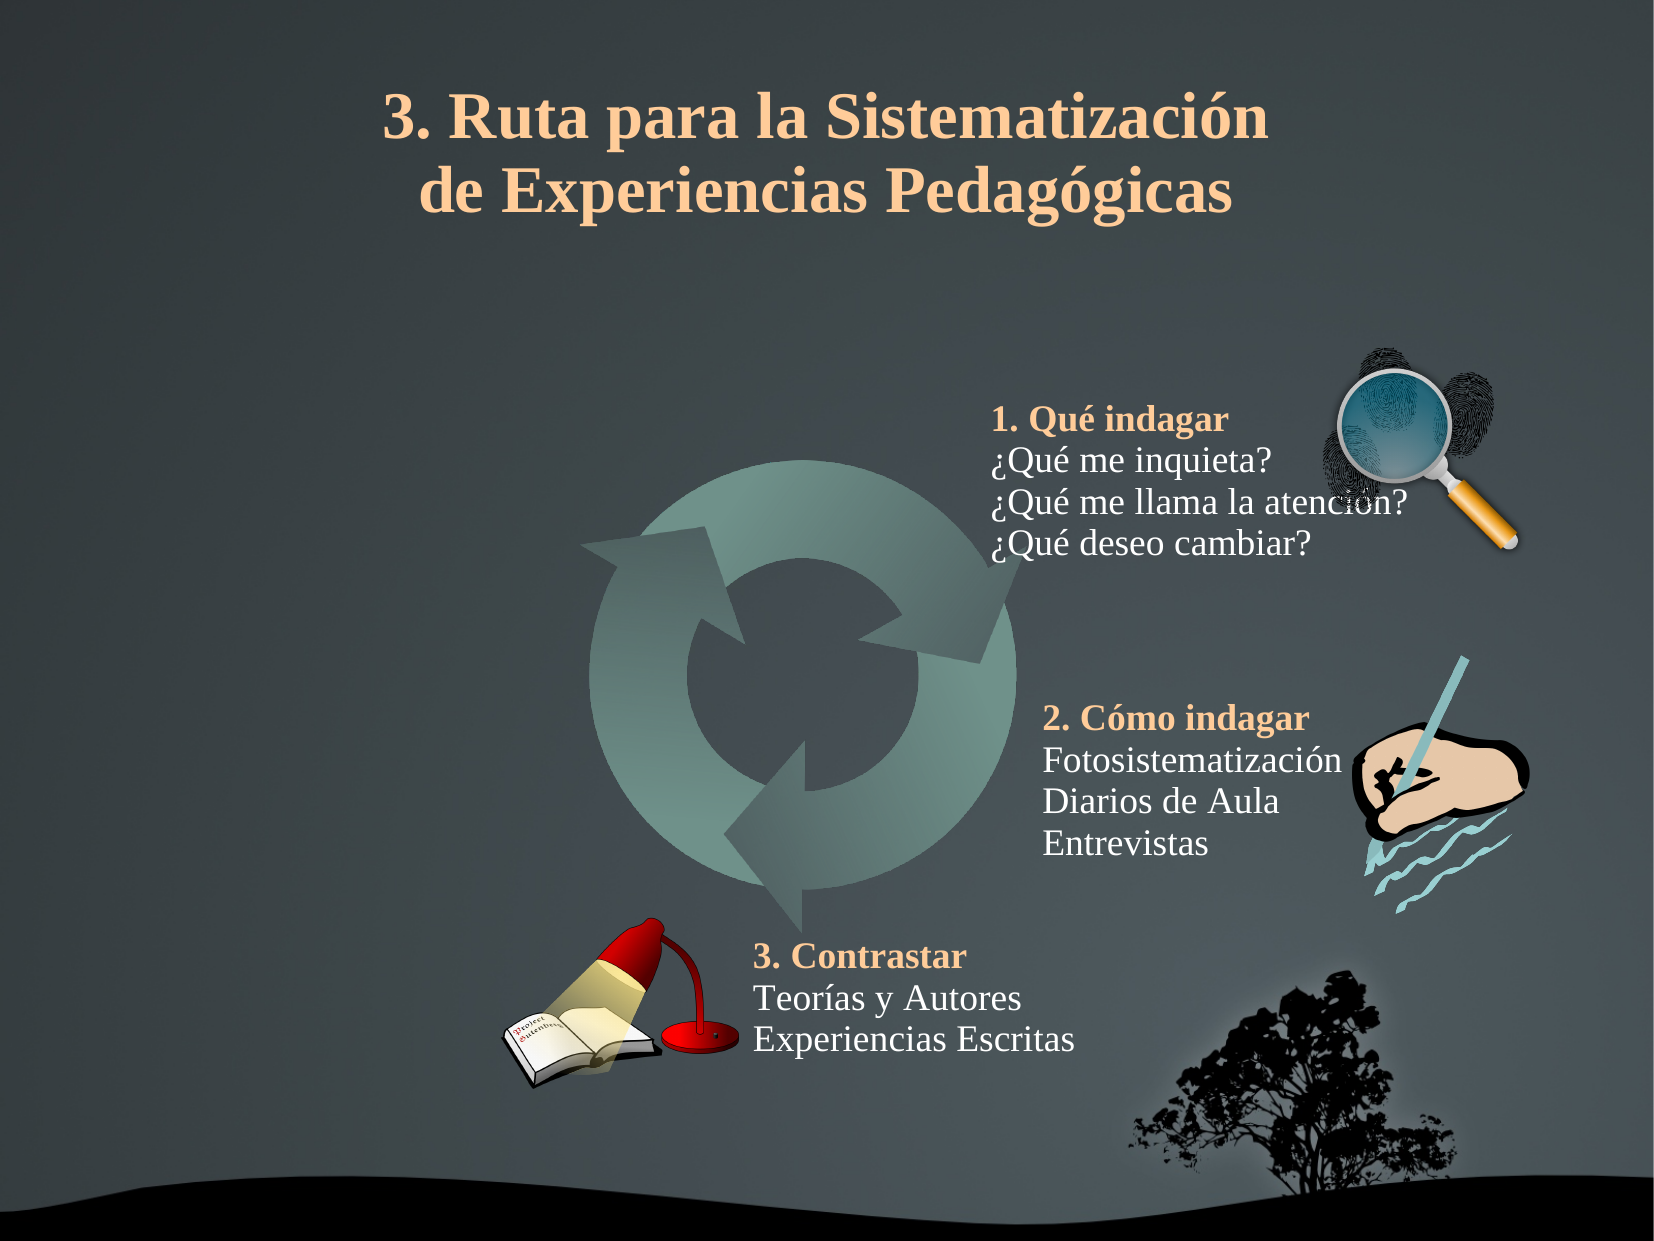

# 3. Ruta para la Sistematización de Experiencias Pedagógicas
1. Qué indagar
¿Qué me inquieta?
¿Qué me llama la atención?
¿Qué deseo cambiar?
2. Cómo indagar
Fotosistematización
Diarios de Aula
Entrevistas
3. Contrastar
Teorías y Autores
Experiencias Escritas